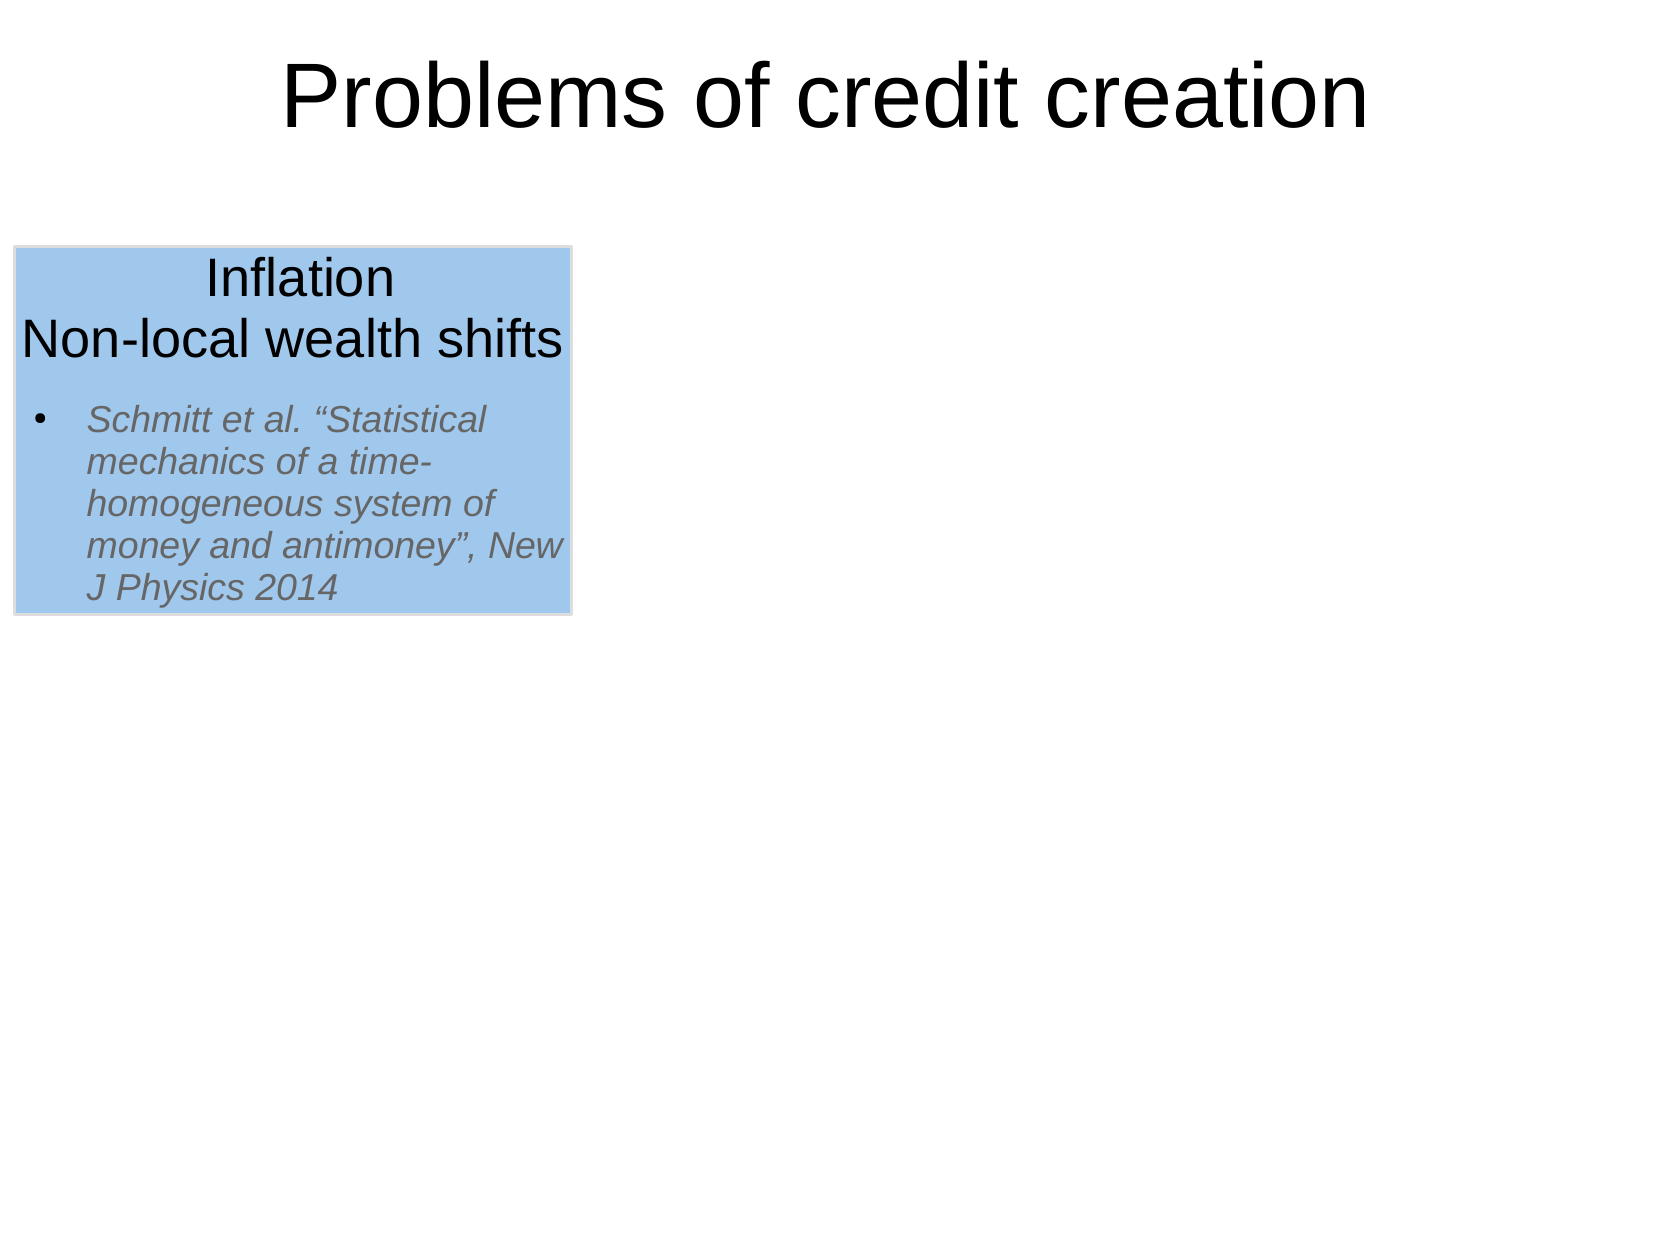

Problems of credit creation
# Inflation Non-local wealth shifts
Schmitt et al. “Statistical mechanics of a time-homogeneous system of
money and antimoney”, New J Physics 2014